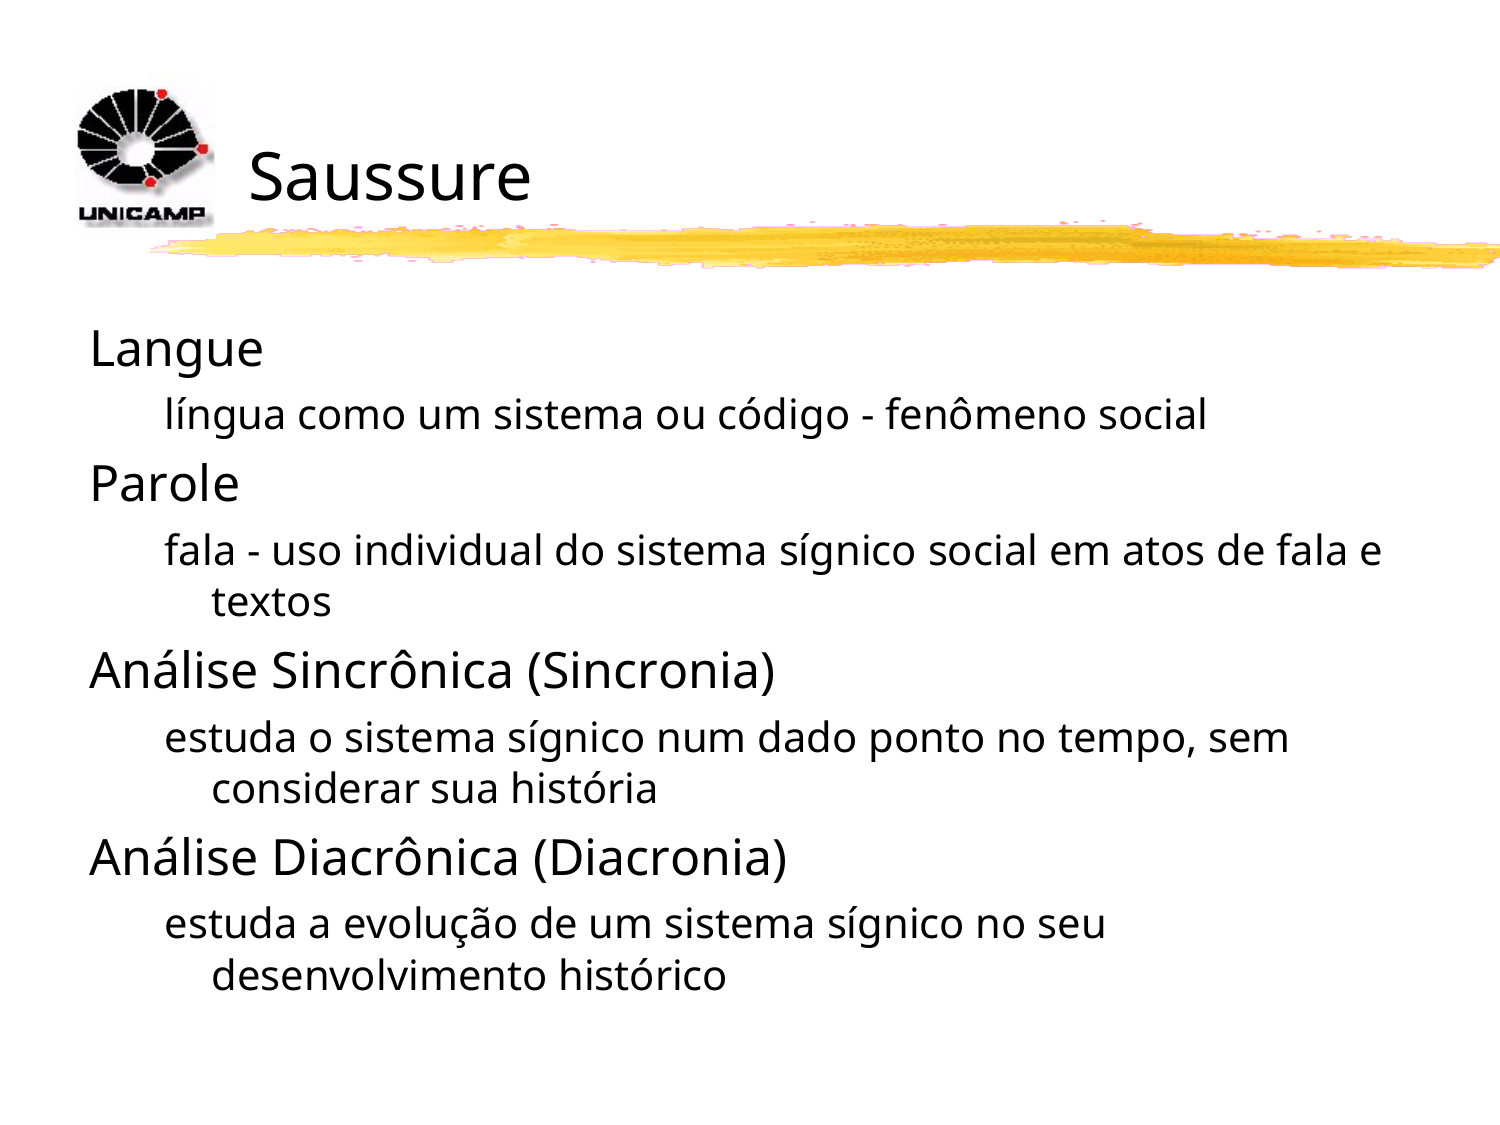

# Saussure
Langue
língua como um sistema ou código - fenômeno social
Parole
fala - uso individual do sistema sígnico social em atos de fala e textos
Análise Sincrônica (Sincronia)
estuda o sistema sígnico num dado ponto no tempo, sem considerar sua história
Análise Diacrônica (Diacronia)
estuda a evolução de um sistema sígnico no seu desenvolvimento histórico